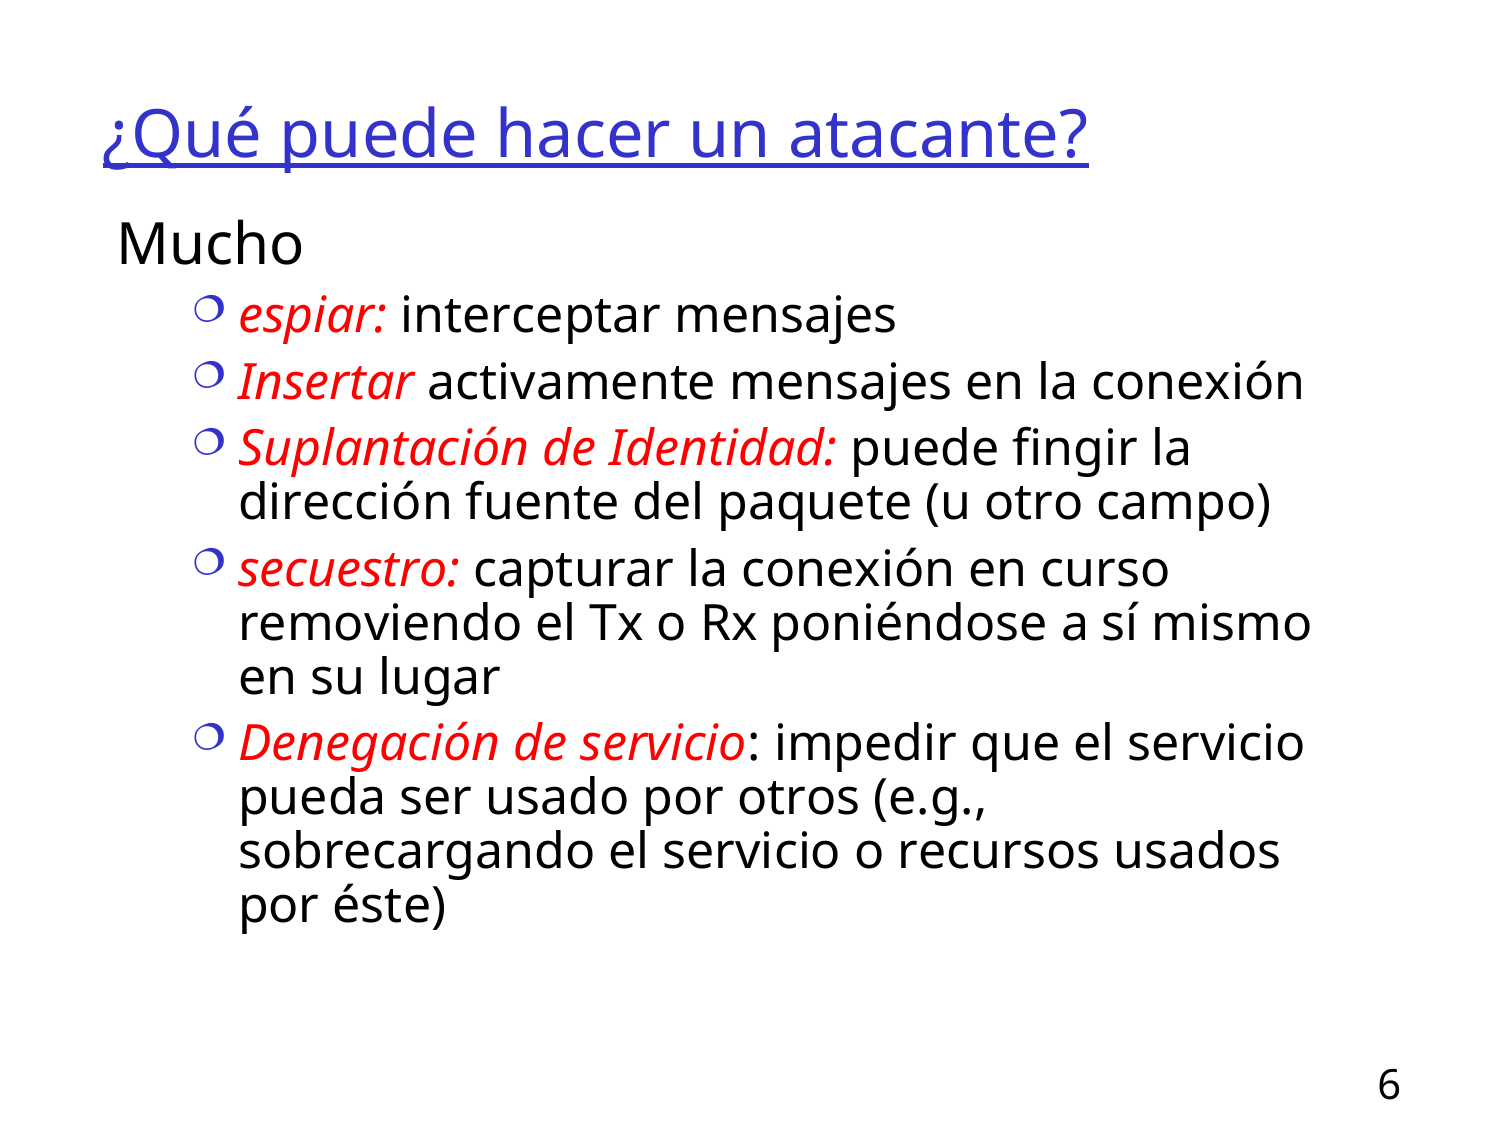

# ¿Qué puede hacer un atacante?
Mucho
espiar: interceptar mensajes
Insertar activamente mensajes en la conexión
Suplantación de Identidad: puede fingir la dirección fuente del paquete (u otro campo)
secuestro: capturar la conexión en curso removiendo el Tx o Rx poniéndose a sí mismo en su lugar
Denegación de servicio: impedir que el servicio pueda ser usado por otros (e.g., sobrecargando el servicio o recursos usados por éste)
6